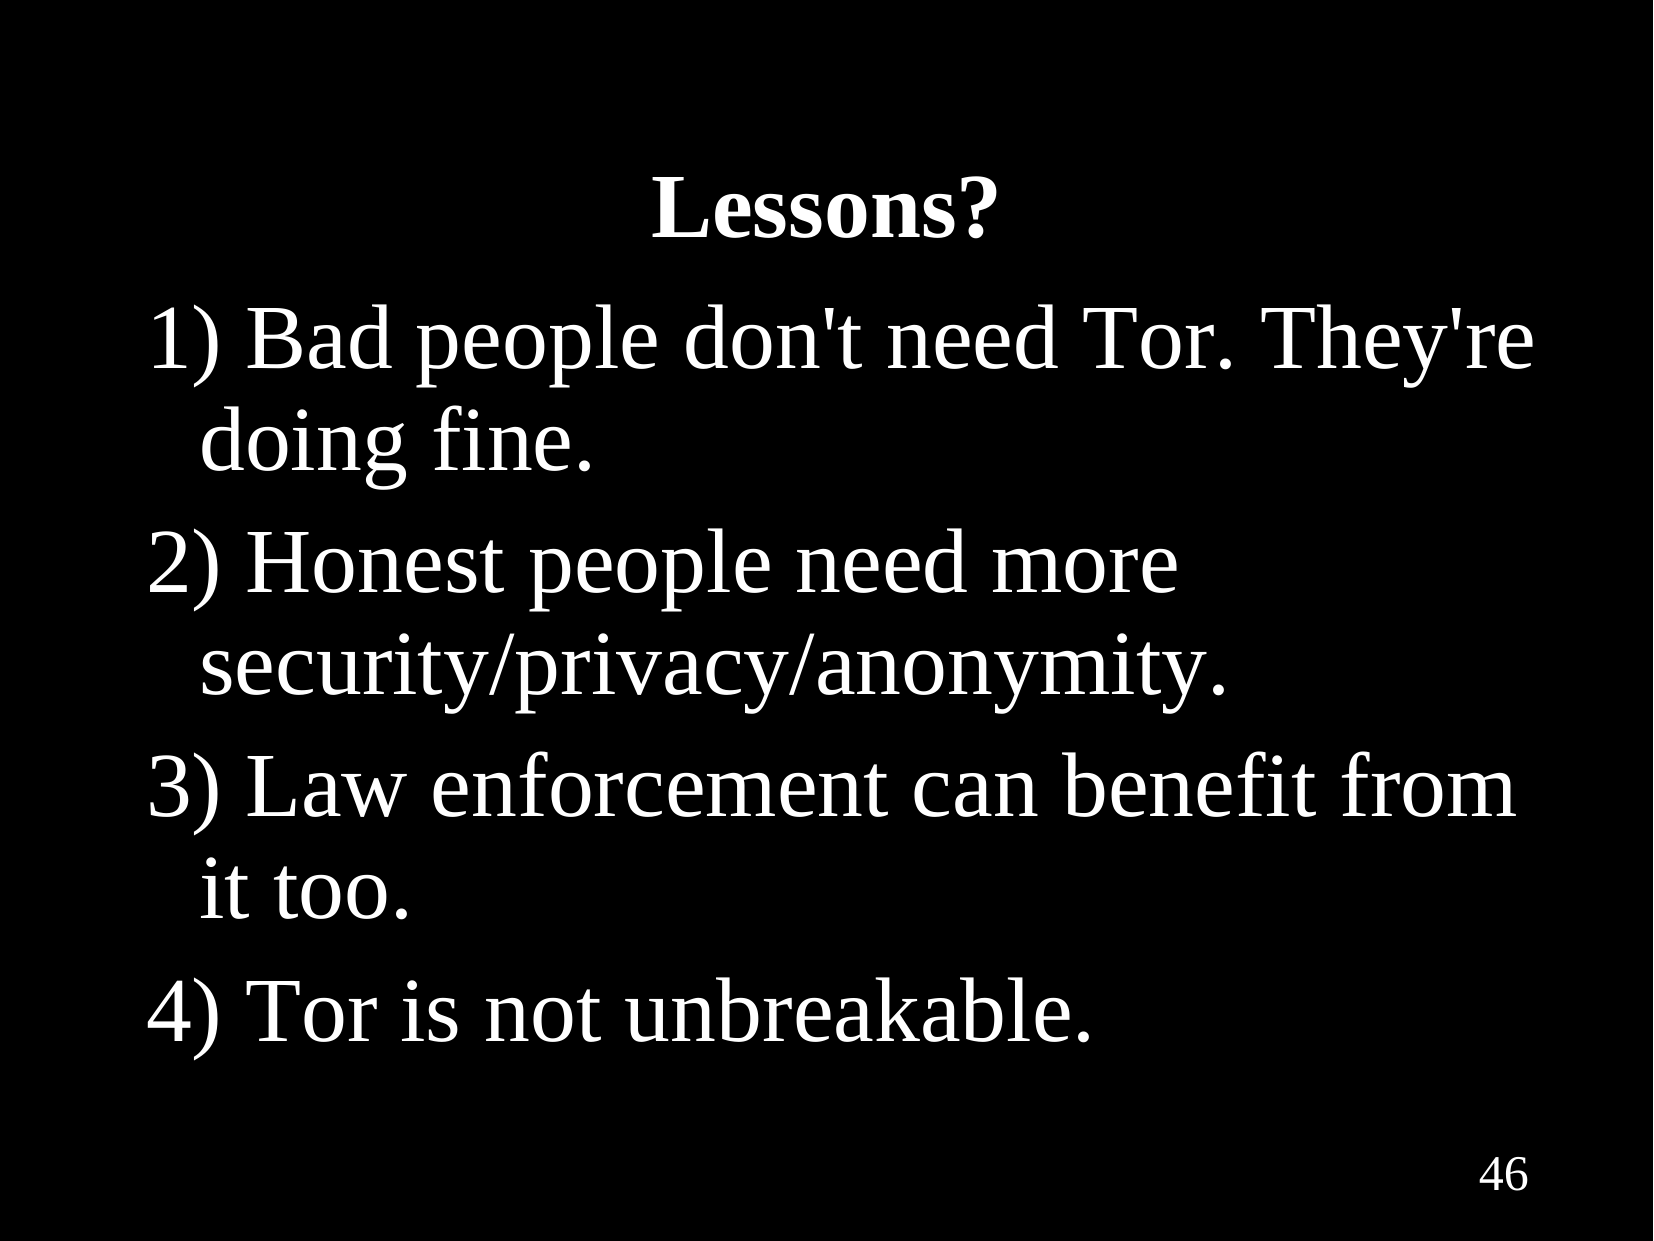

# Lessons?
1) Bad people don't need Tor. They're doing fine.
2) Honest people need more security/privacy/anonymity.
3) Law enforcement can benefit from it too.
4) Tor is not unbreakable.